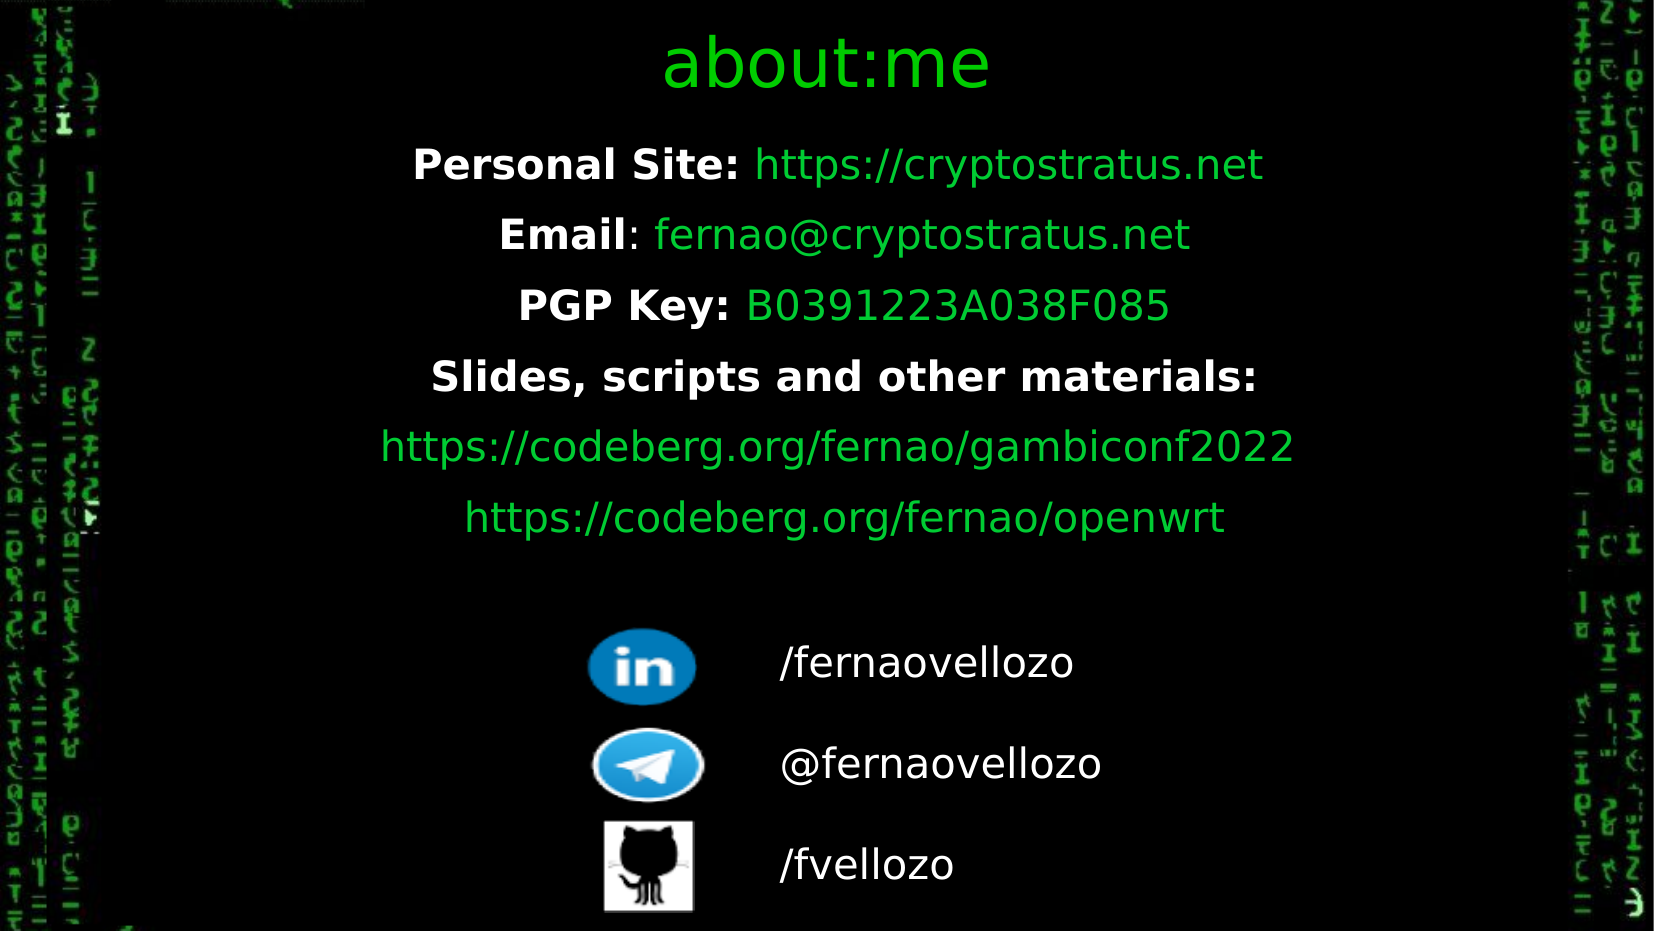

# about:me
Personal Site: https://cryptostratus.net
Email: fernao@cryptostratus.net
PGP Key: B0391223A038F085
Slides, scripts and other materials:
https://codeberg.org/fernao/gambiconf2022
https://codeberg.org/fernao/openwrt
/fernaovellozo
@fernaovellozo
/fvellozo